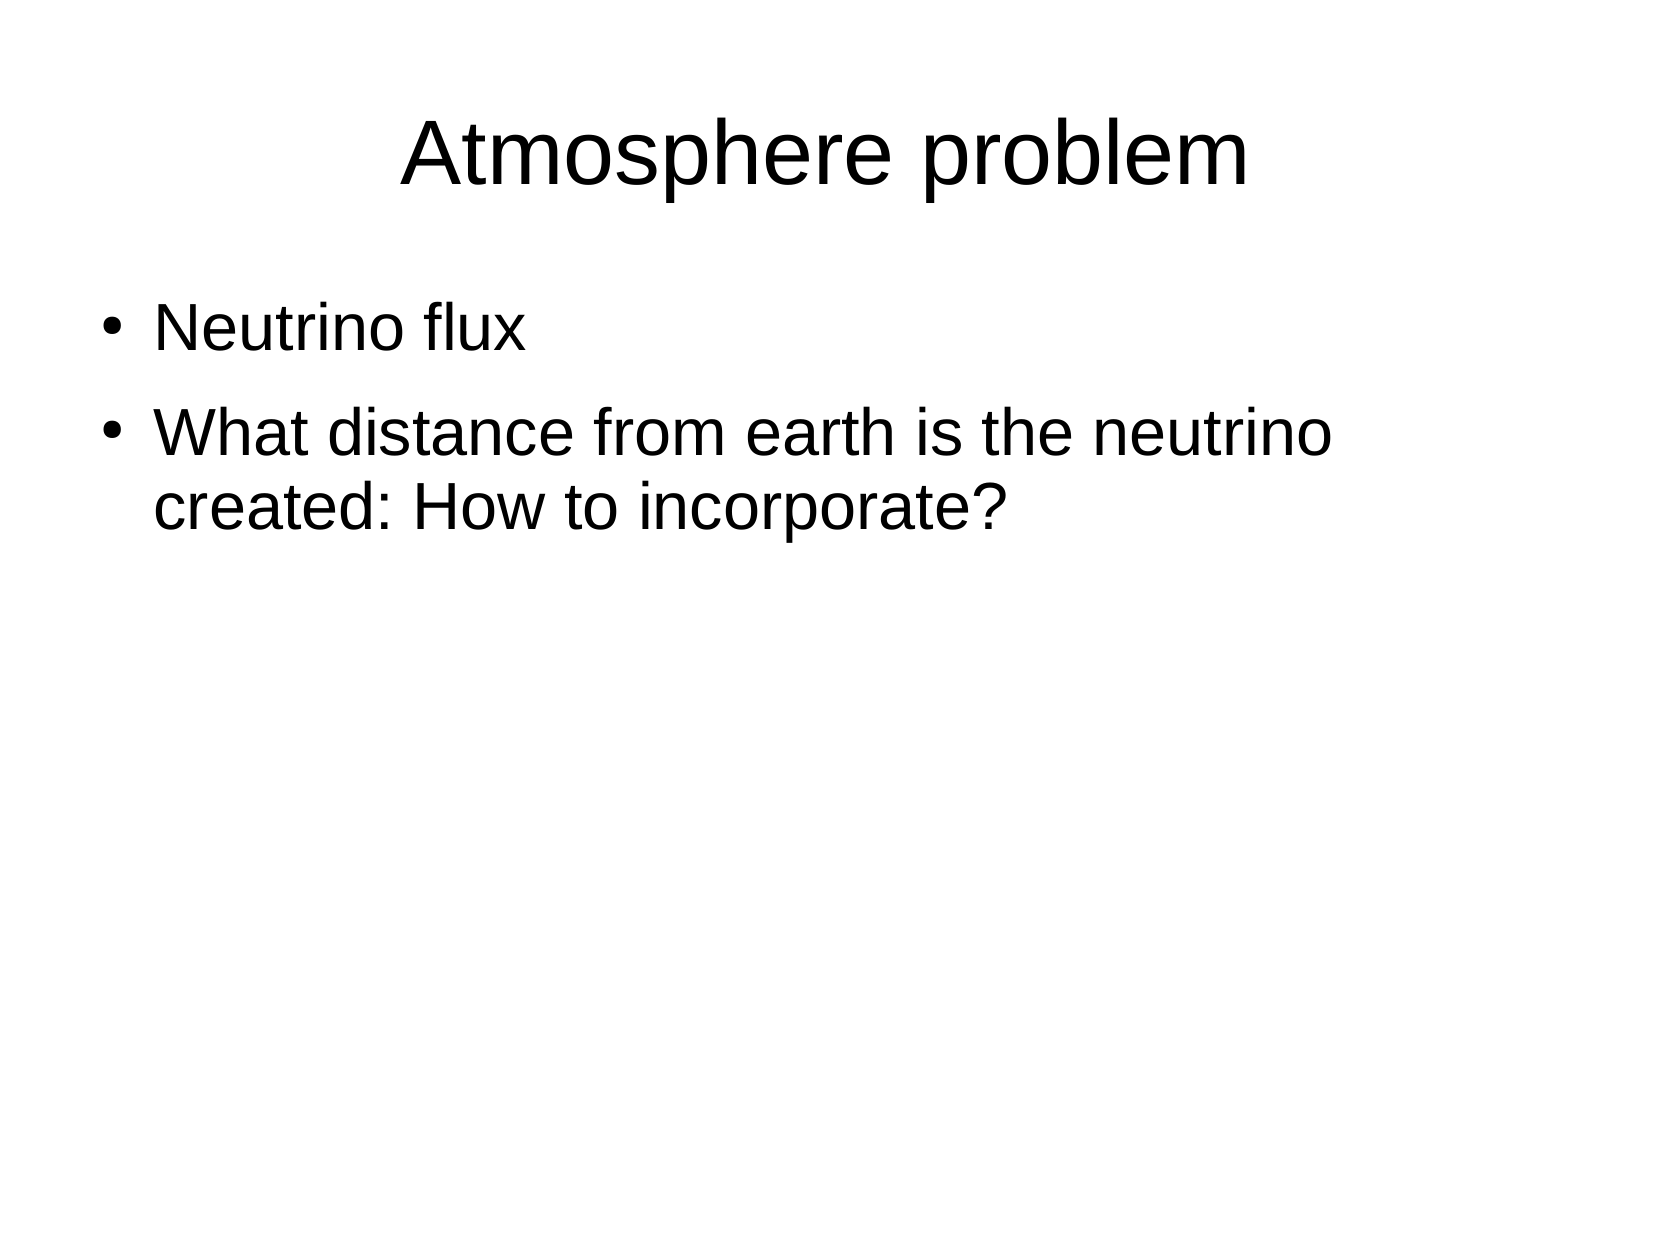

# Atmosphere problem
Neutrino flux
What distance from earth is the neutrino created: How to incorporate?